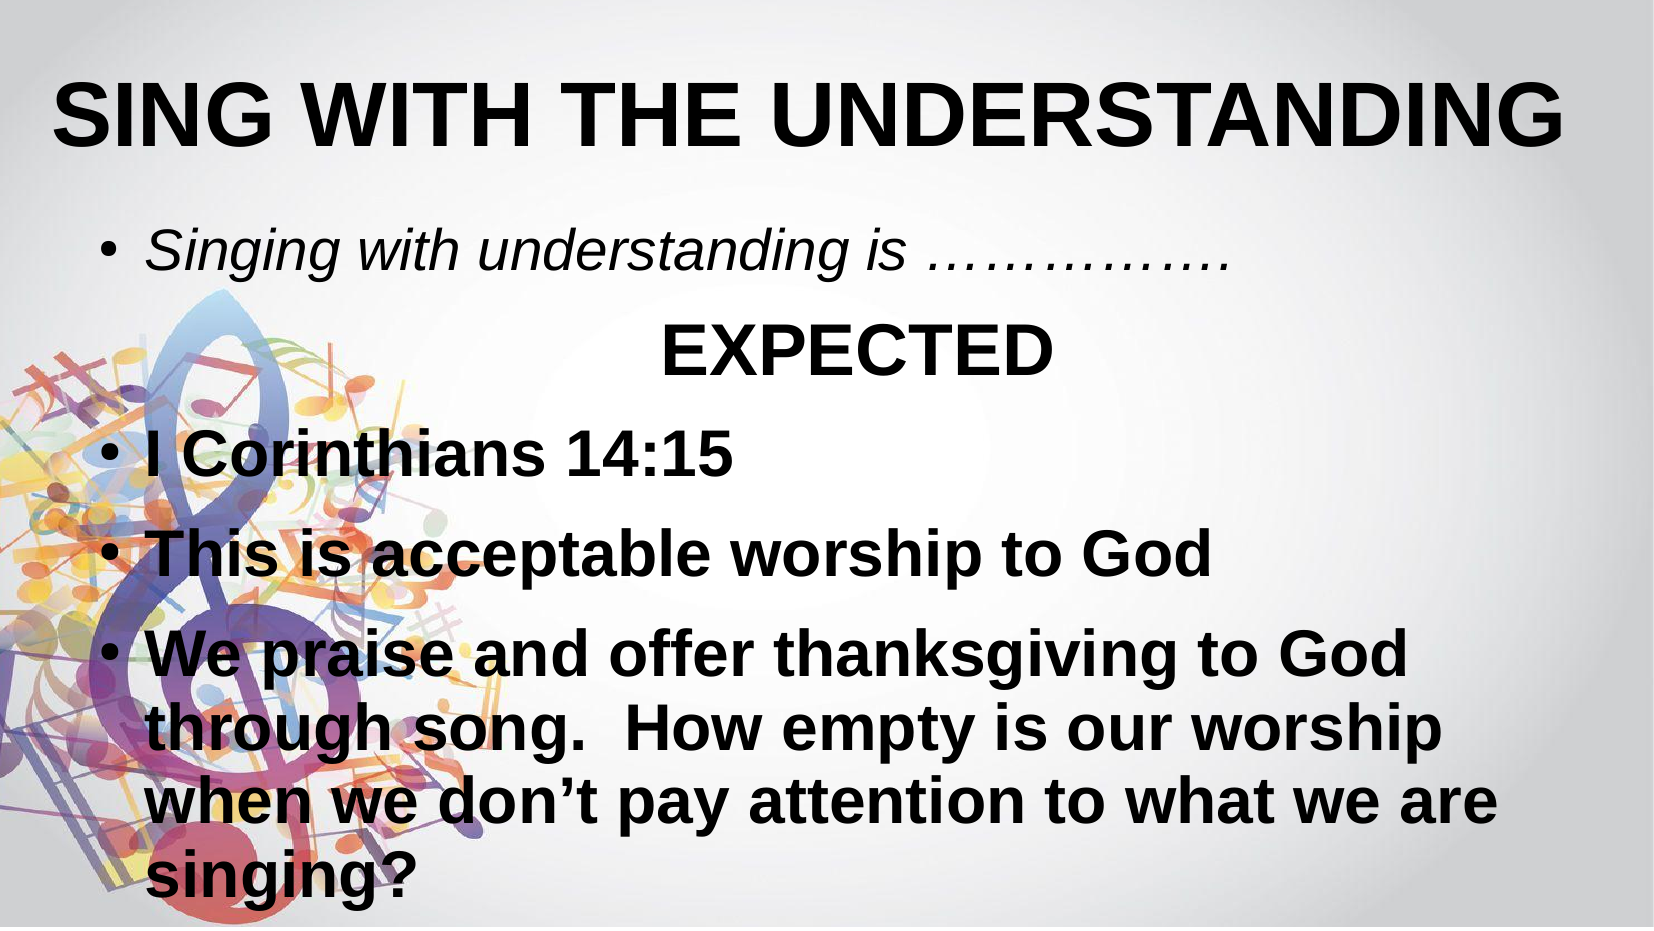

# SING WITH THE UNDERSTANDING
Singing with understanding is …………….
EXPECTED
I Corinthians 14:15
This is acceptable worship to God
We praise and offer thanksgiving to God through song. How empty is our worship when we don’t pay attention to what we are singing?